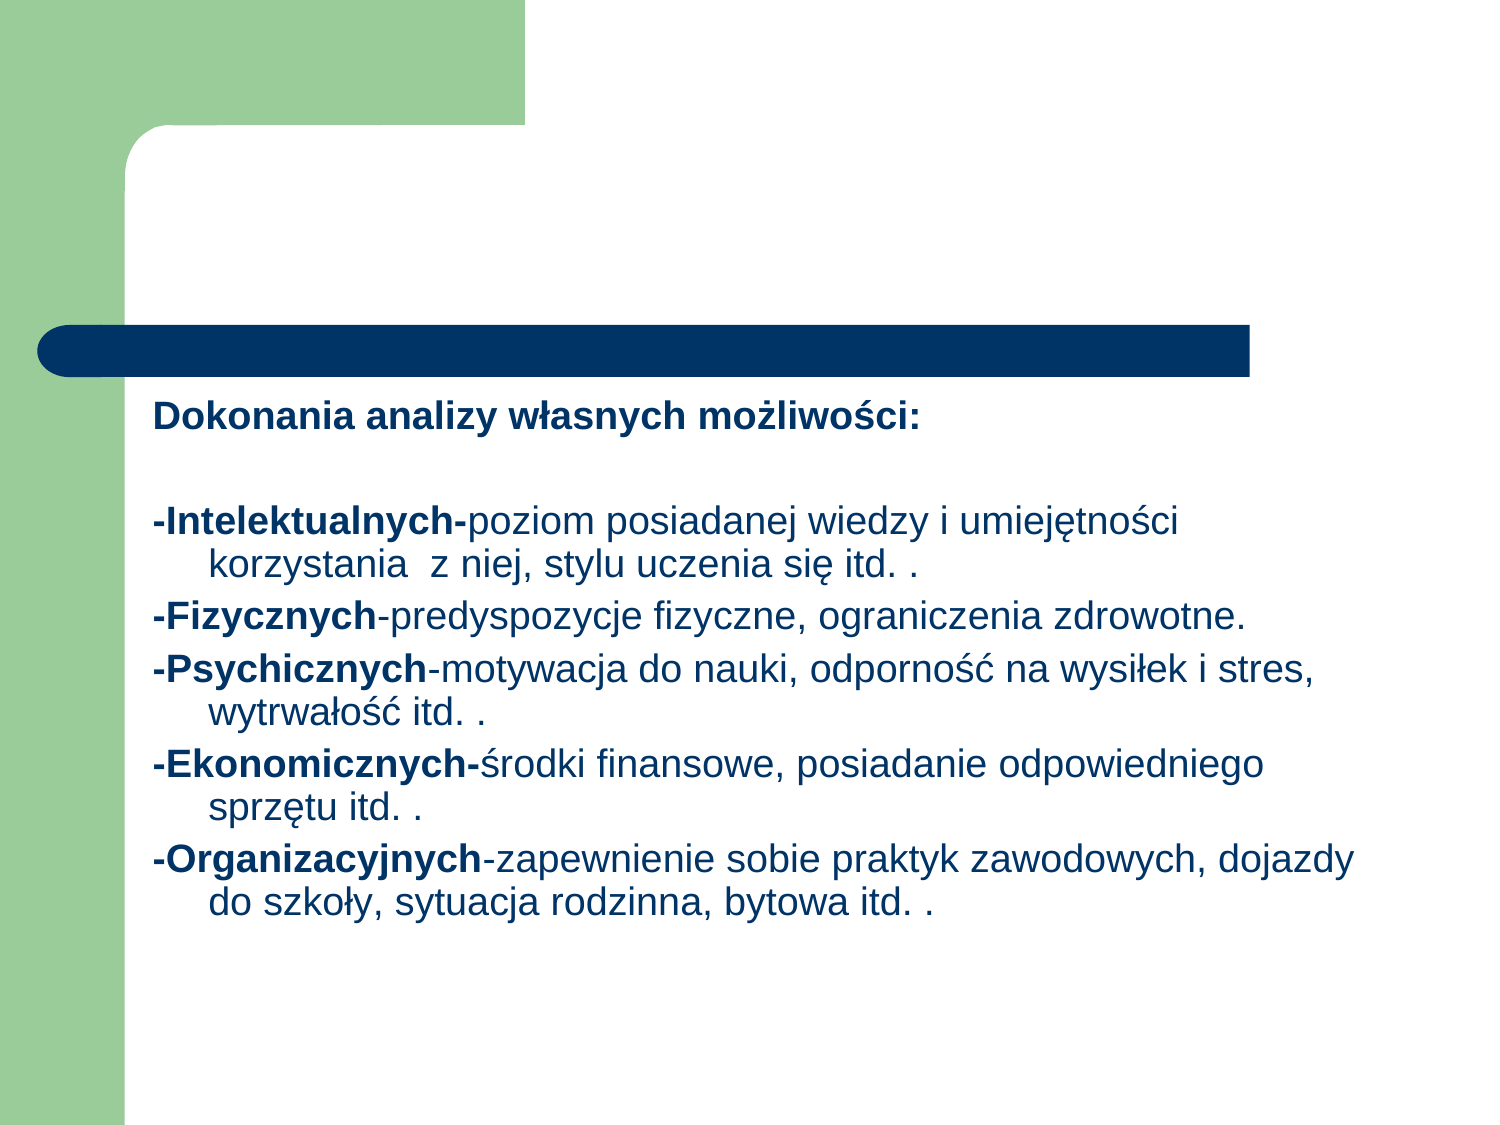

#
Dokonania analizy własnych możliwości:
-Intelektualnych-poziom posiadanej wiedzy i umiejętności korzystania z niej, stylu uczenia się itd. .
-Fizycznych-predyspozycje fizyczne, ograniczenia zdrowotne.
-Psychicznych-motywacja do nauki, odporność na wysiłek i stres, wytrwałość itd. .
-Ekonomicznych-środki finansowe, posiadanie odpowiedniego sprzętu itd. .
-Organizacyjnych-zapewnienie sobie praktyk zawodowych, dojazdy do szkoły, sytuacja rodzinna, bytowa itd. .